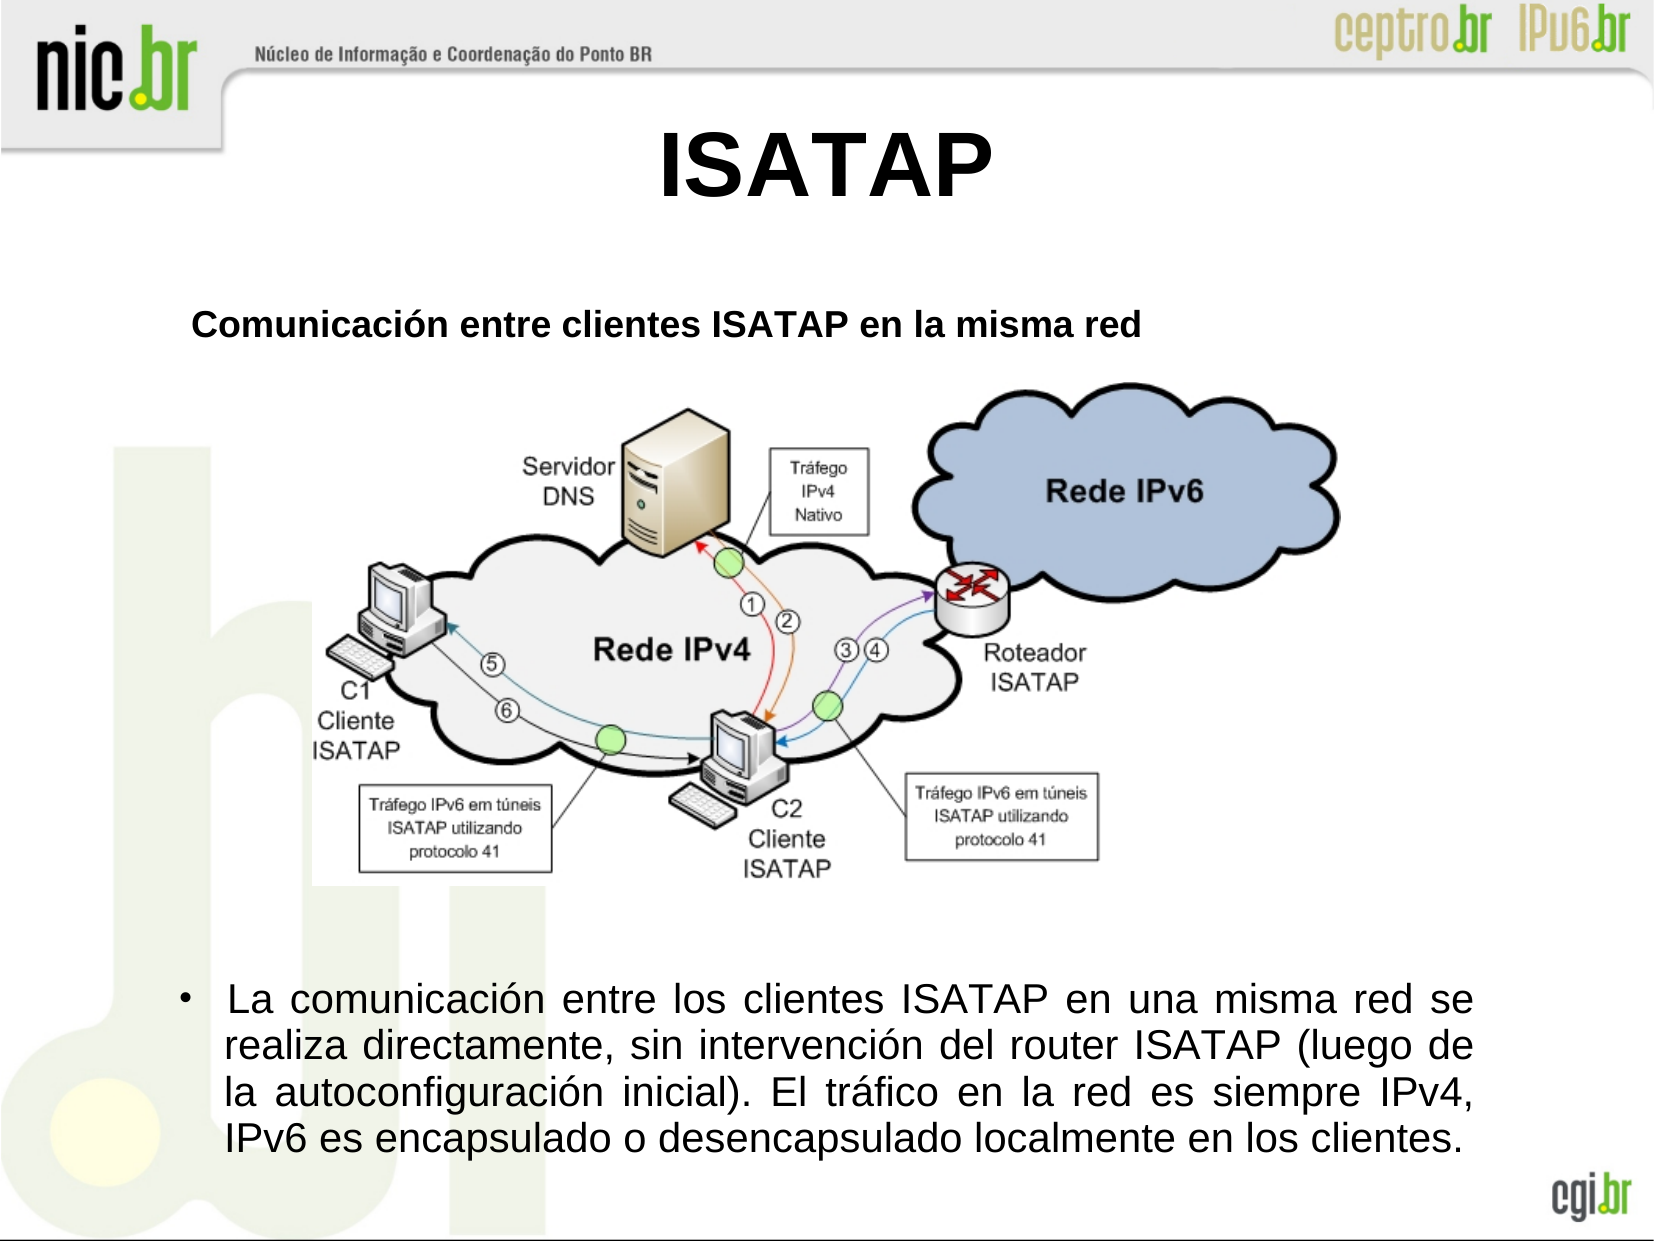

ISATAP
Comunicación entre clientes ISATAP en la misma red
 La comunicación entre los clientes ISATAP en una misma red se realiza directamente, sin intervención del router ISATAP (luego de la autoconfiguración inicial). El tráfico en la red es siempre IPv4, IPv6 es encapsulado o desencapsulado localmente en los clientes.